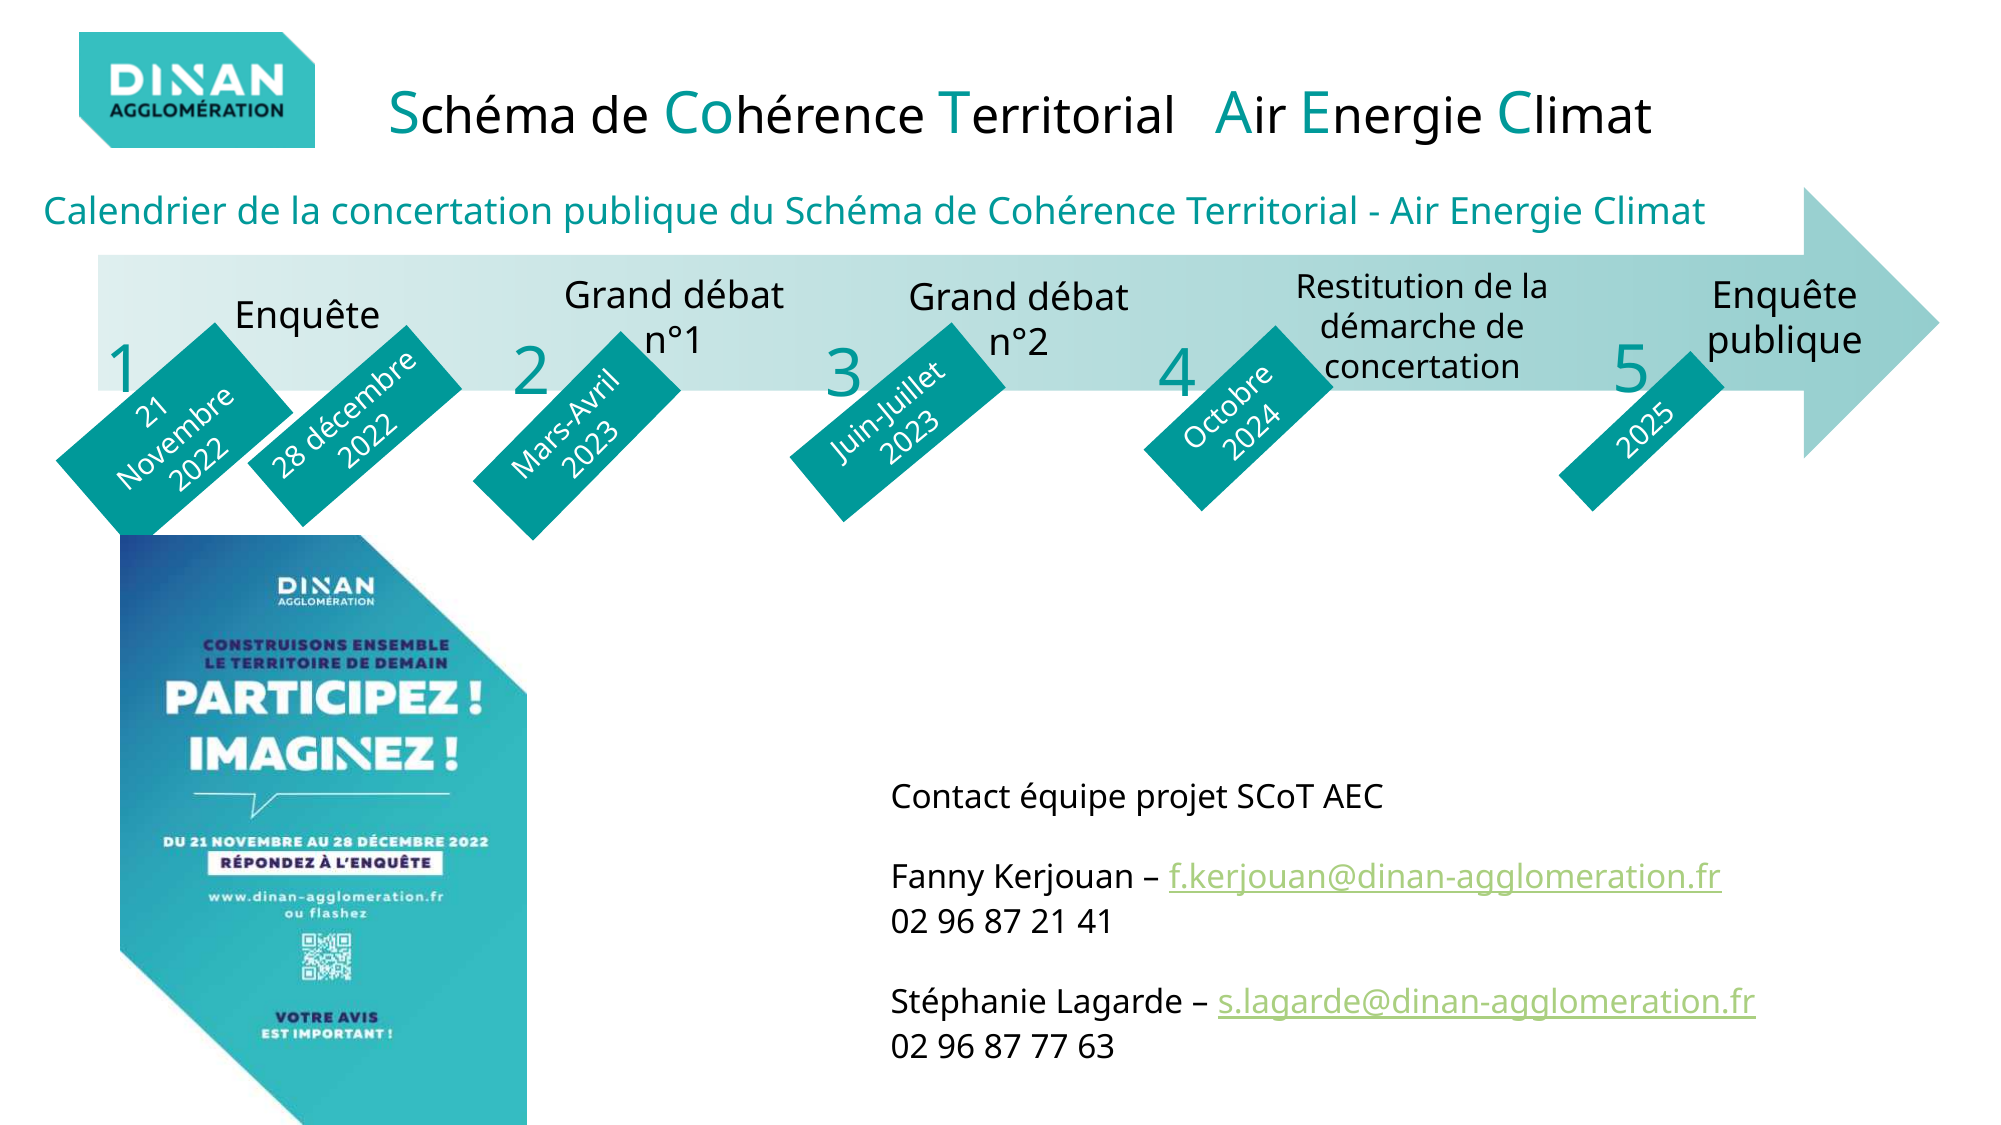

Schéma de Cohérence Territorial Air Energie Climat
Calendrier de la concertation publique du Schéma de Cohérence Territorial - Air Energie Climat
Restitution de la démarche de concertation
Grand débat
n°1
Grand débat
n°2
Enquête
1
2
3
4
Octobre 2024
21 Novembre 2022
Juin-Juillet
2023
28 décembre 2022
Mars-Avril
2023
Enquête
publique
5
 2025
Contact équipe projet SCoT AEC
Fanny Kerjouan – f.kerjouan@dinan-agglomeration.fr
02 96 87 21 41
Stéphanie Lagarde – s.lagarde@dinan-agglomeration.fr
02 96 87 77 63